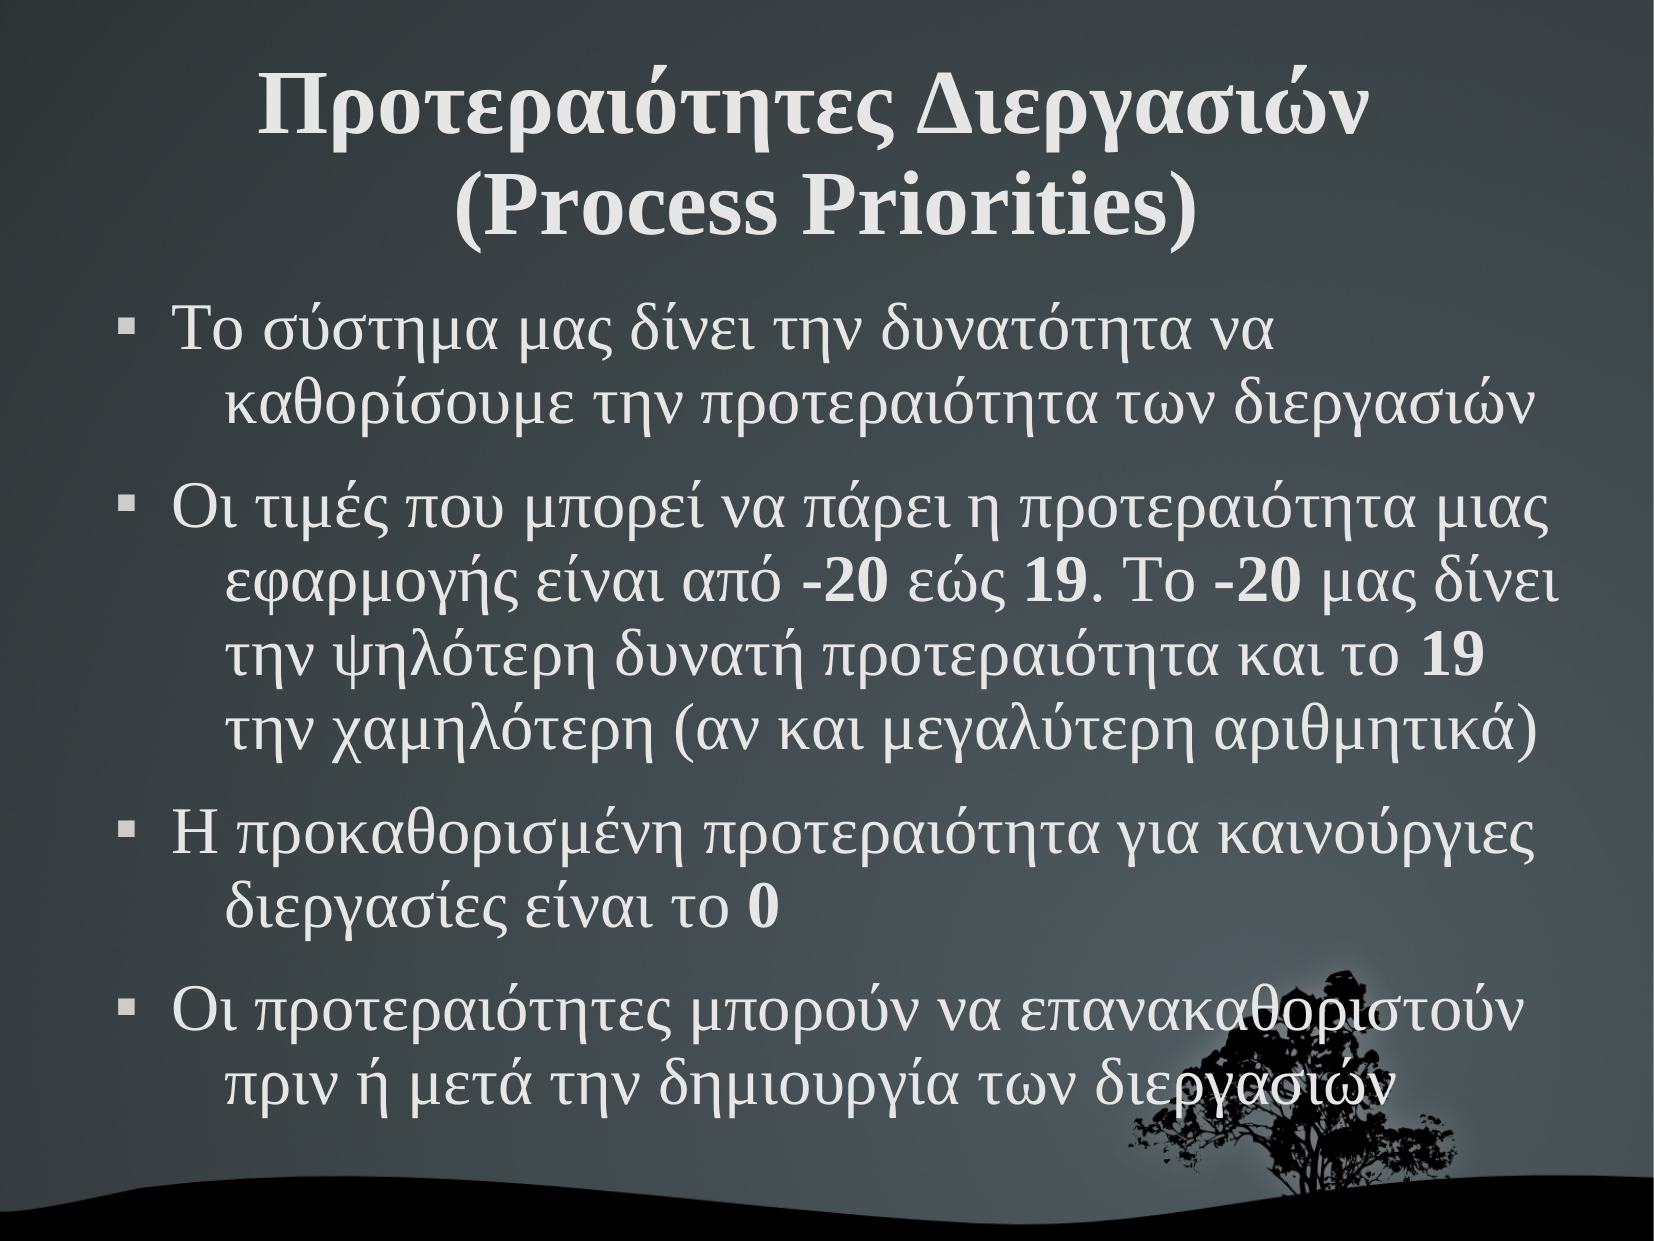

# Προτεραιότητες Διεργασιών (Process Priorities)
Το σύστημα μας δίνει την δυνατότητα να καθορίσουμε την προτεραιότητα των διεργασιών
Οι τιμές που μπορεί να πάρει η προτεραιότητα μιας εφαρμογής είναι από -20 εώς 19. Το -20 μας δίνει την ψηλότερη δυνατή προτεραιότητα και το 19 την χαμηλότερη (αν και μεγαλύτερη αριθμητικά)
Η προκαθορισμένη προτεραιότητα για καινούργιες διεργασίες είναι το 0
Οι προτεραιότητες μπορούν να επανακαθοριστούν πριν ή μετά την δημιουργία των διεργασιών